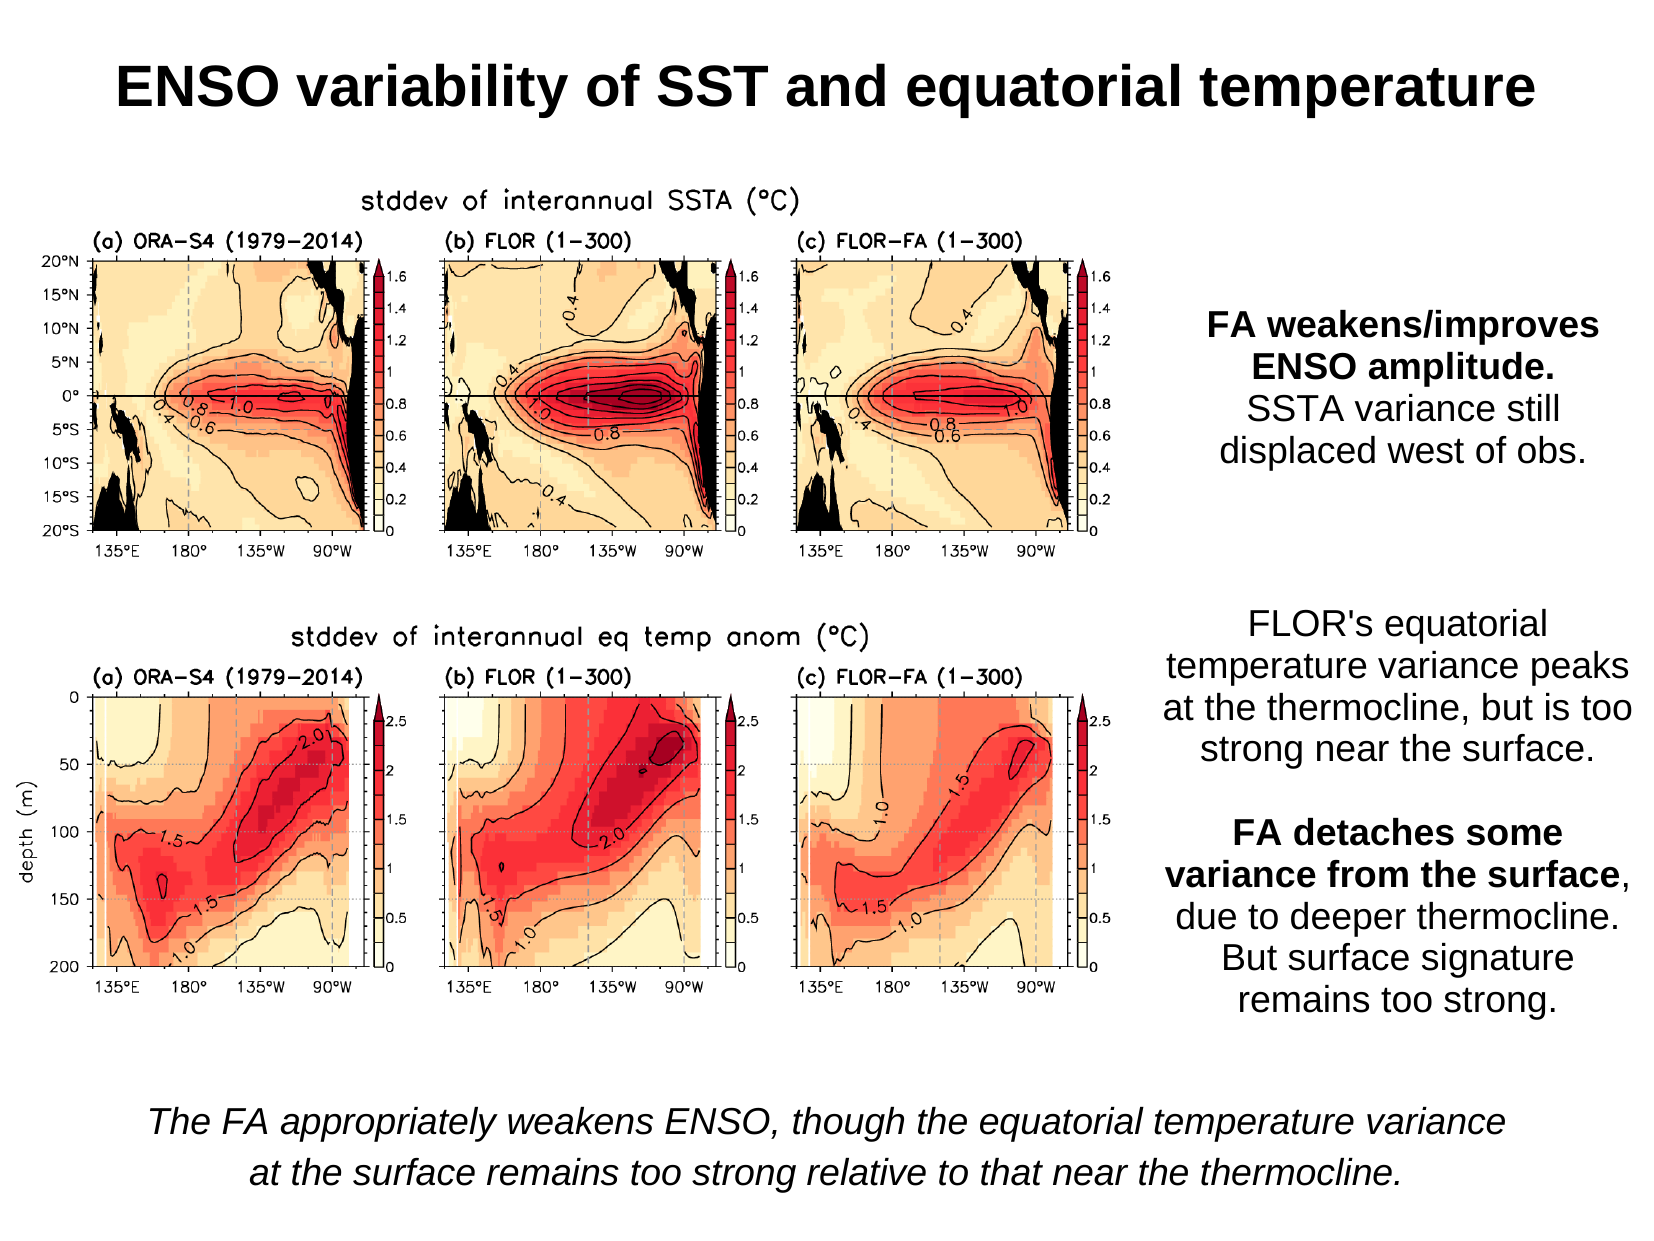

ENSO variability of SST and equatorial temperature
FA weakens/improves ENSO amplitude.
SSTA variance still displaced west of obs.
FLOR's equatorial temperature variance peaks at the thermocline, but is too strong near the surface.
FA detaches some variance from the surface, due to deeper thermocline.
But surface signature remains too strong.
The FA appropriately weakens ENSO, though the equatorial temperature variance
at the surface remains too strong relative to that near the thermocline.